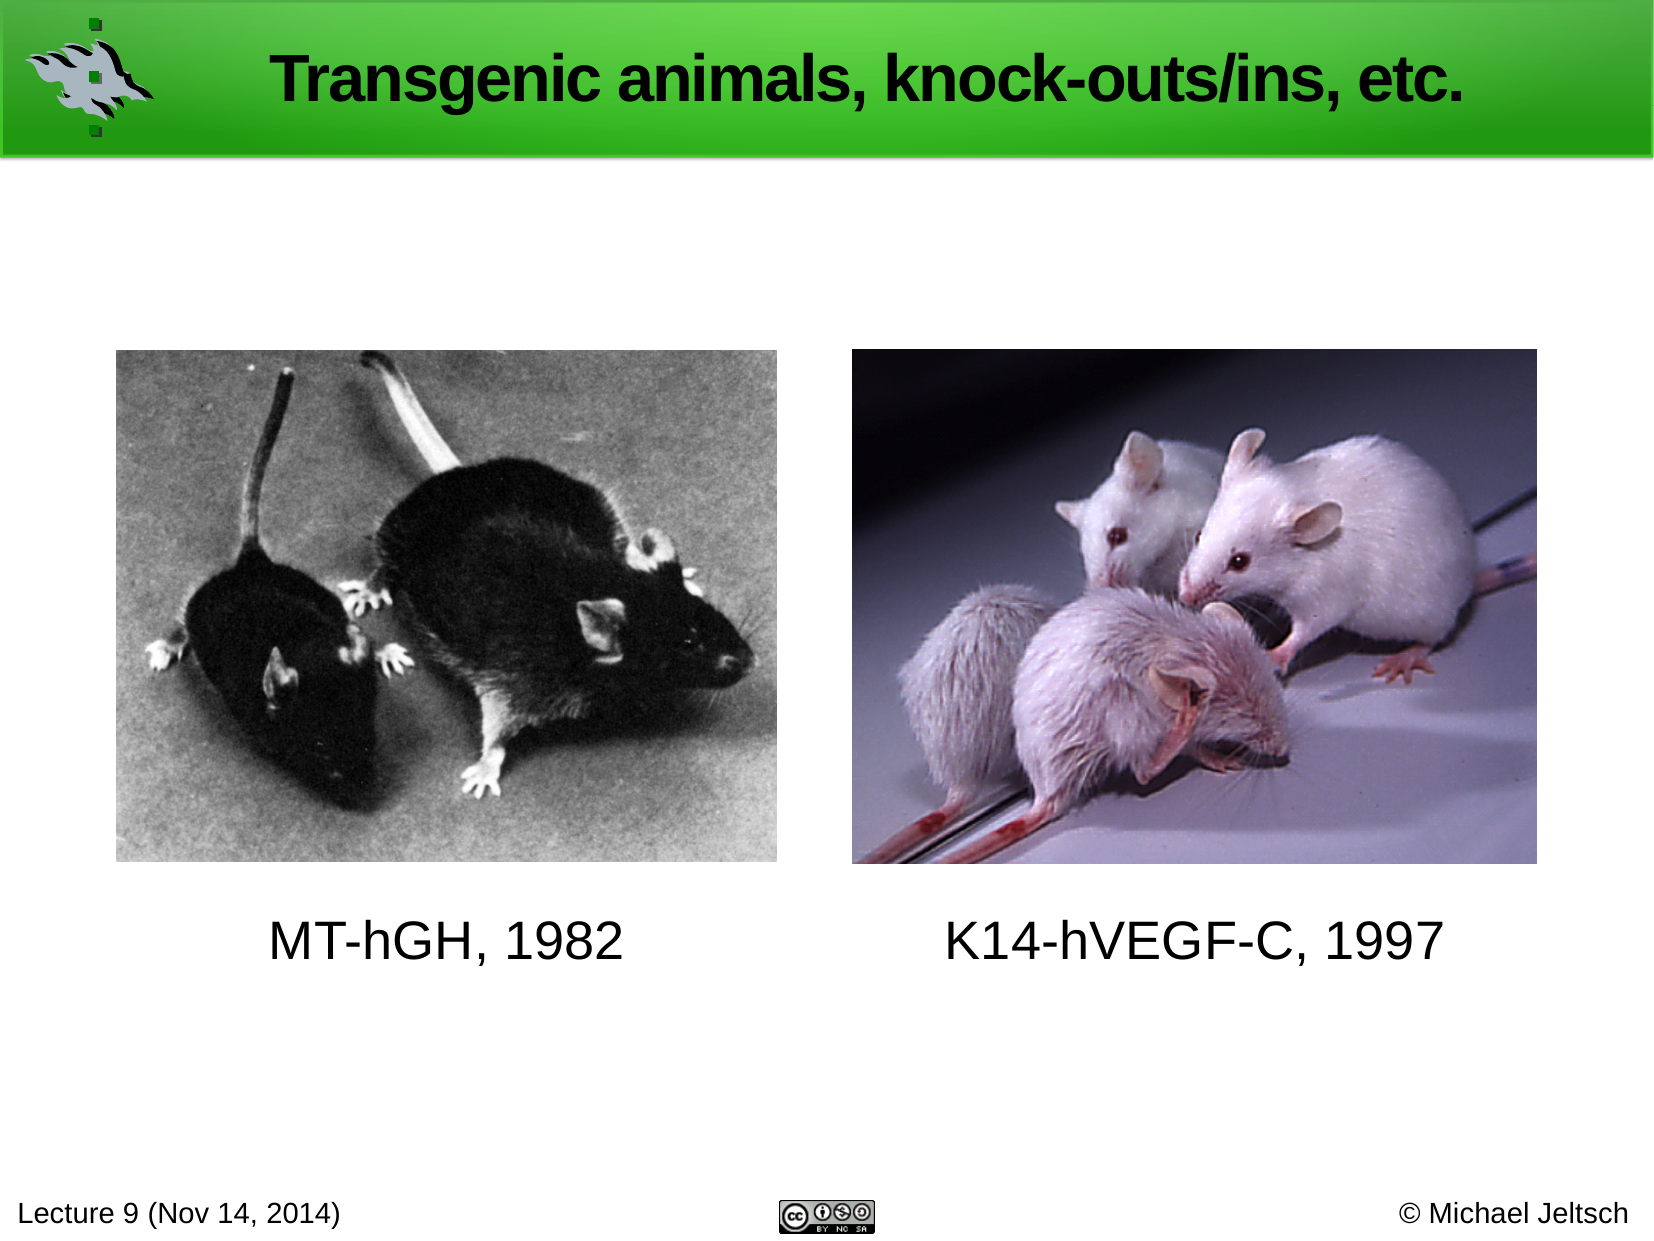

# Transgenic animals, knock-outs/ins, etc.
MT-hGH, 1982
K14-hVEGF-C, 1997